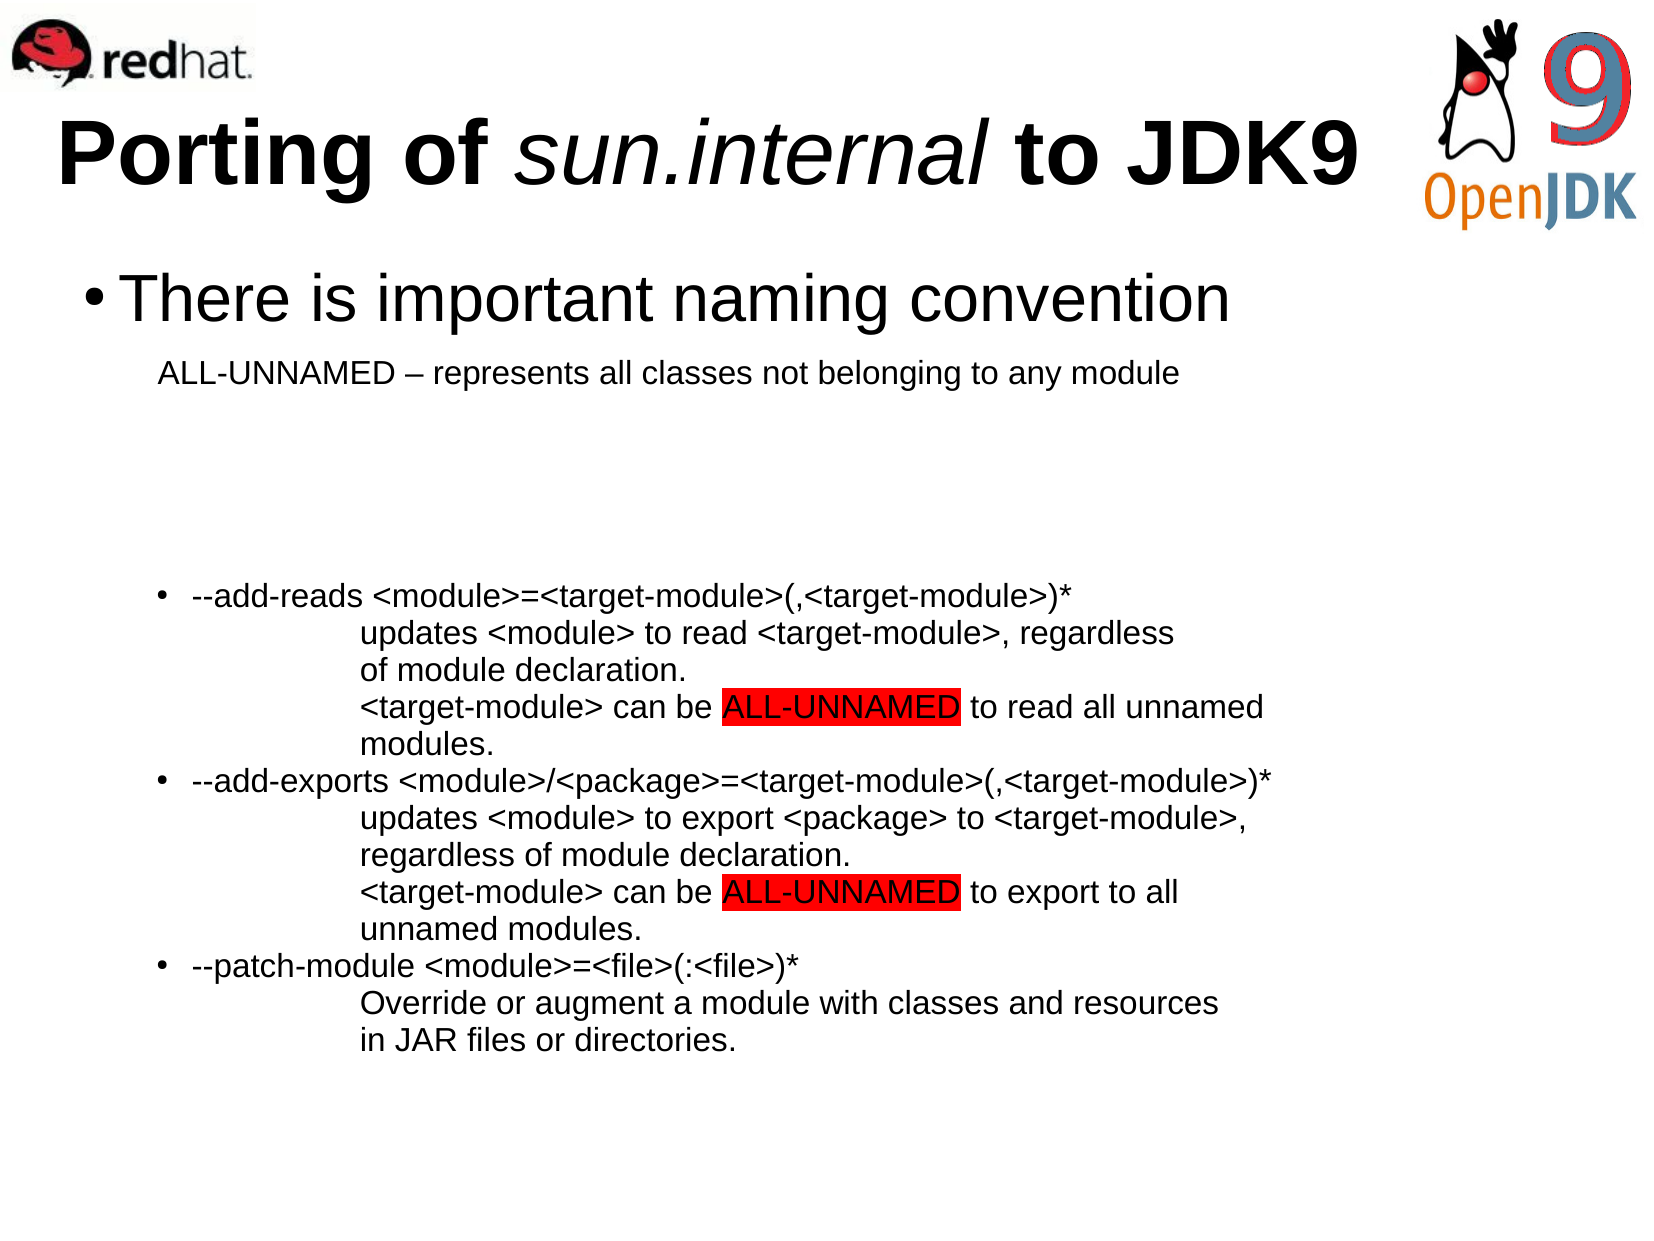

# Porting of sun.internal to JDK9
There is important naming convention
	ALL-UNNAMED – represents all classes not belonging to any module
--add-reads <module>=<target-module>(,<target-module>)*
 updates <module> to read <target-module>, regardless
 of module declaration.
 <target-module> can be ALL-UNNAMED to read all unnamed
 modules.
--add-exports <module>/<package>=<target-module>(,<target-module>)*
 updates <module> to export <package> to <target-module>,
 regardless of module declaration.
 <target-module> can be ALL-UNNAMED to export to all
 unnamed modules.
--patch-module <module>=<file>(:<file>)*
 Override or augment a module with classes and resources
 in JAR files or directories.